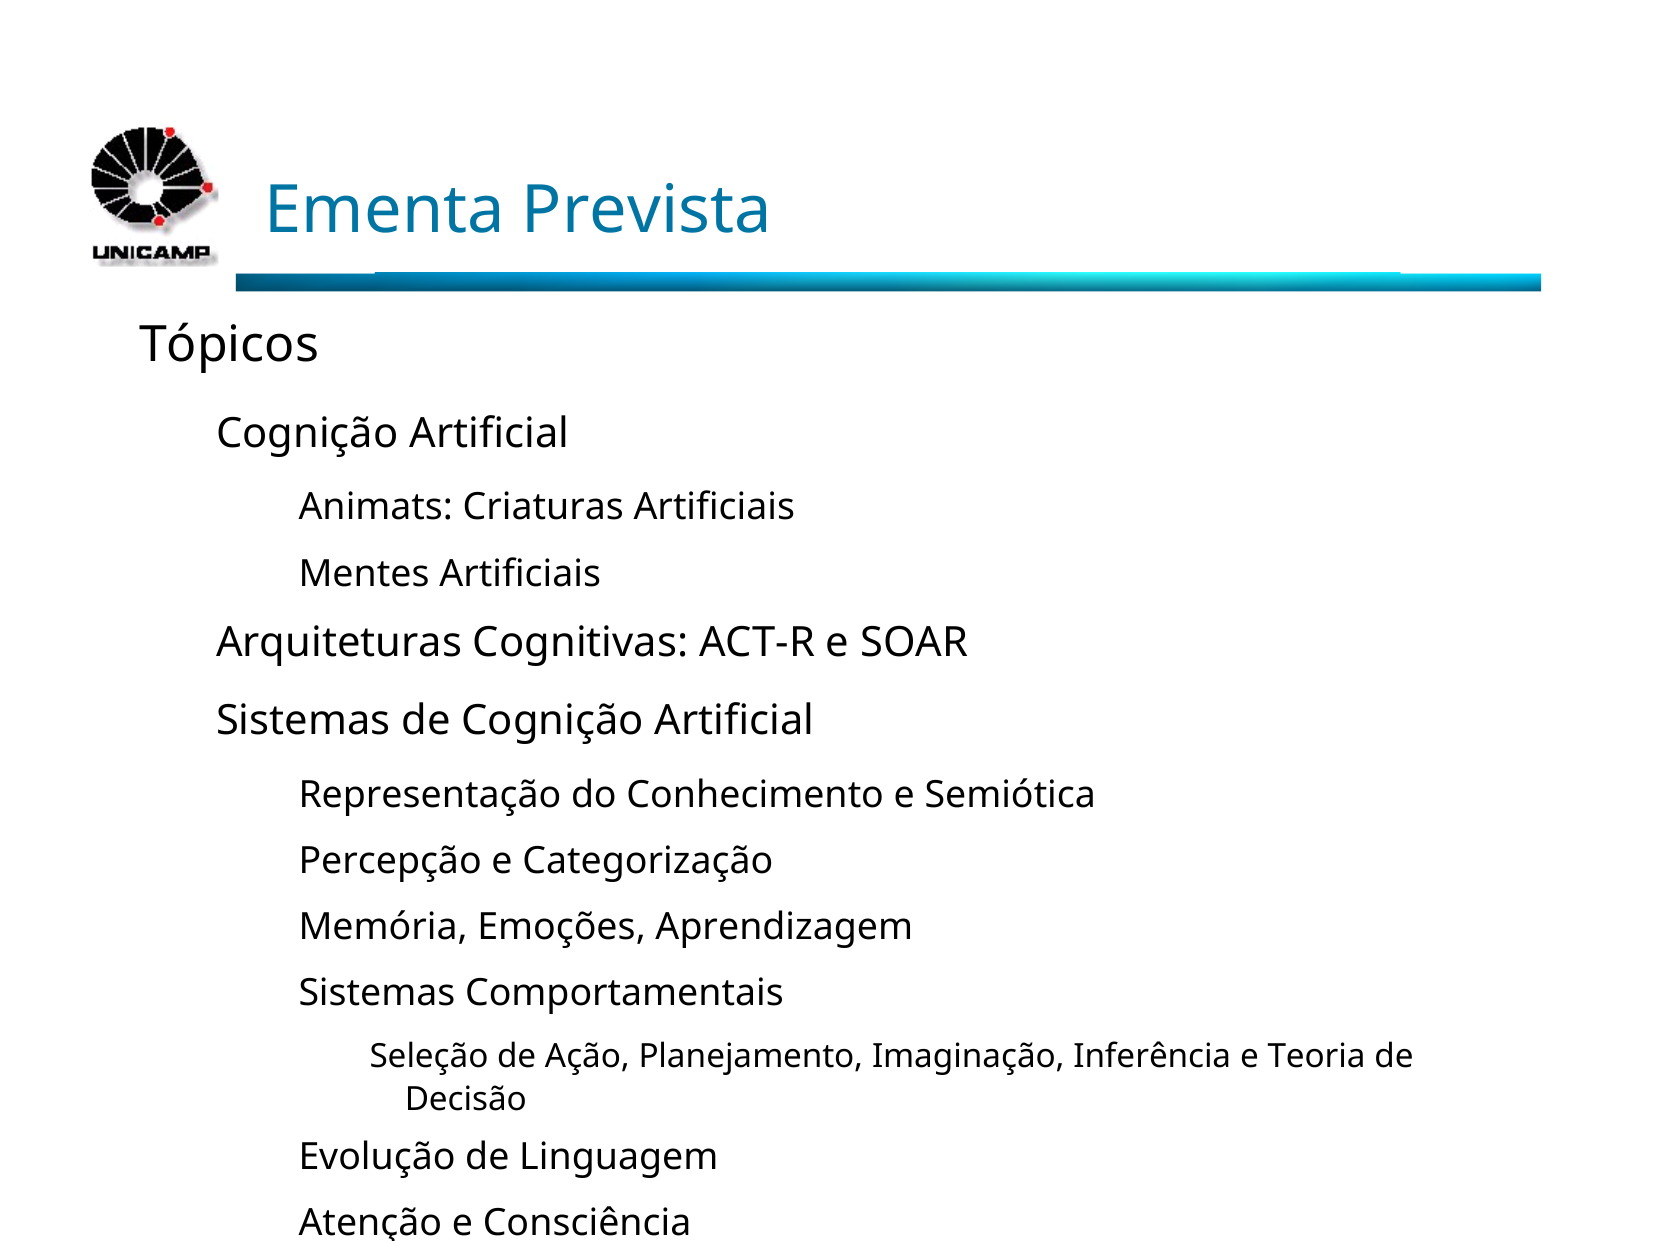

# Ementa Prevista
Tópicos
Cognição Artificial
Animats: Criaturas Artificiais
Mentes Artificiais
Arquiteturas Cognitivas: ACT-R e SOAR
Sistemas de Cognição Artificial
Representação do Conhecimento e Semiótica
Percepção e Categorização
Memória, Emoções, Aprendizagem
Sistemas Comportamentais
Seleção de Ação, Planejamento, Imaginação, Inferência e Teoria de Decisão
Evolução de Linguagem
Atenção e Consciência